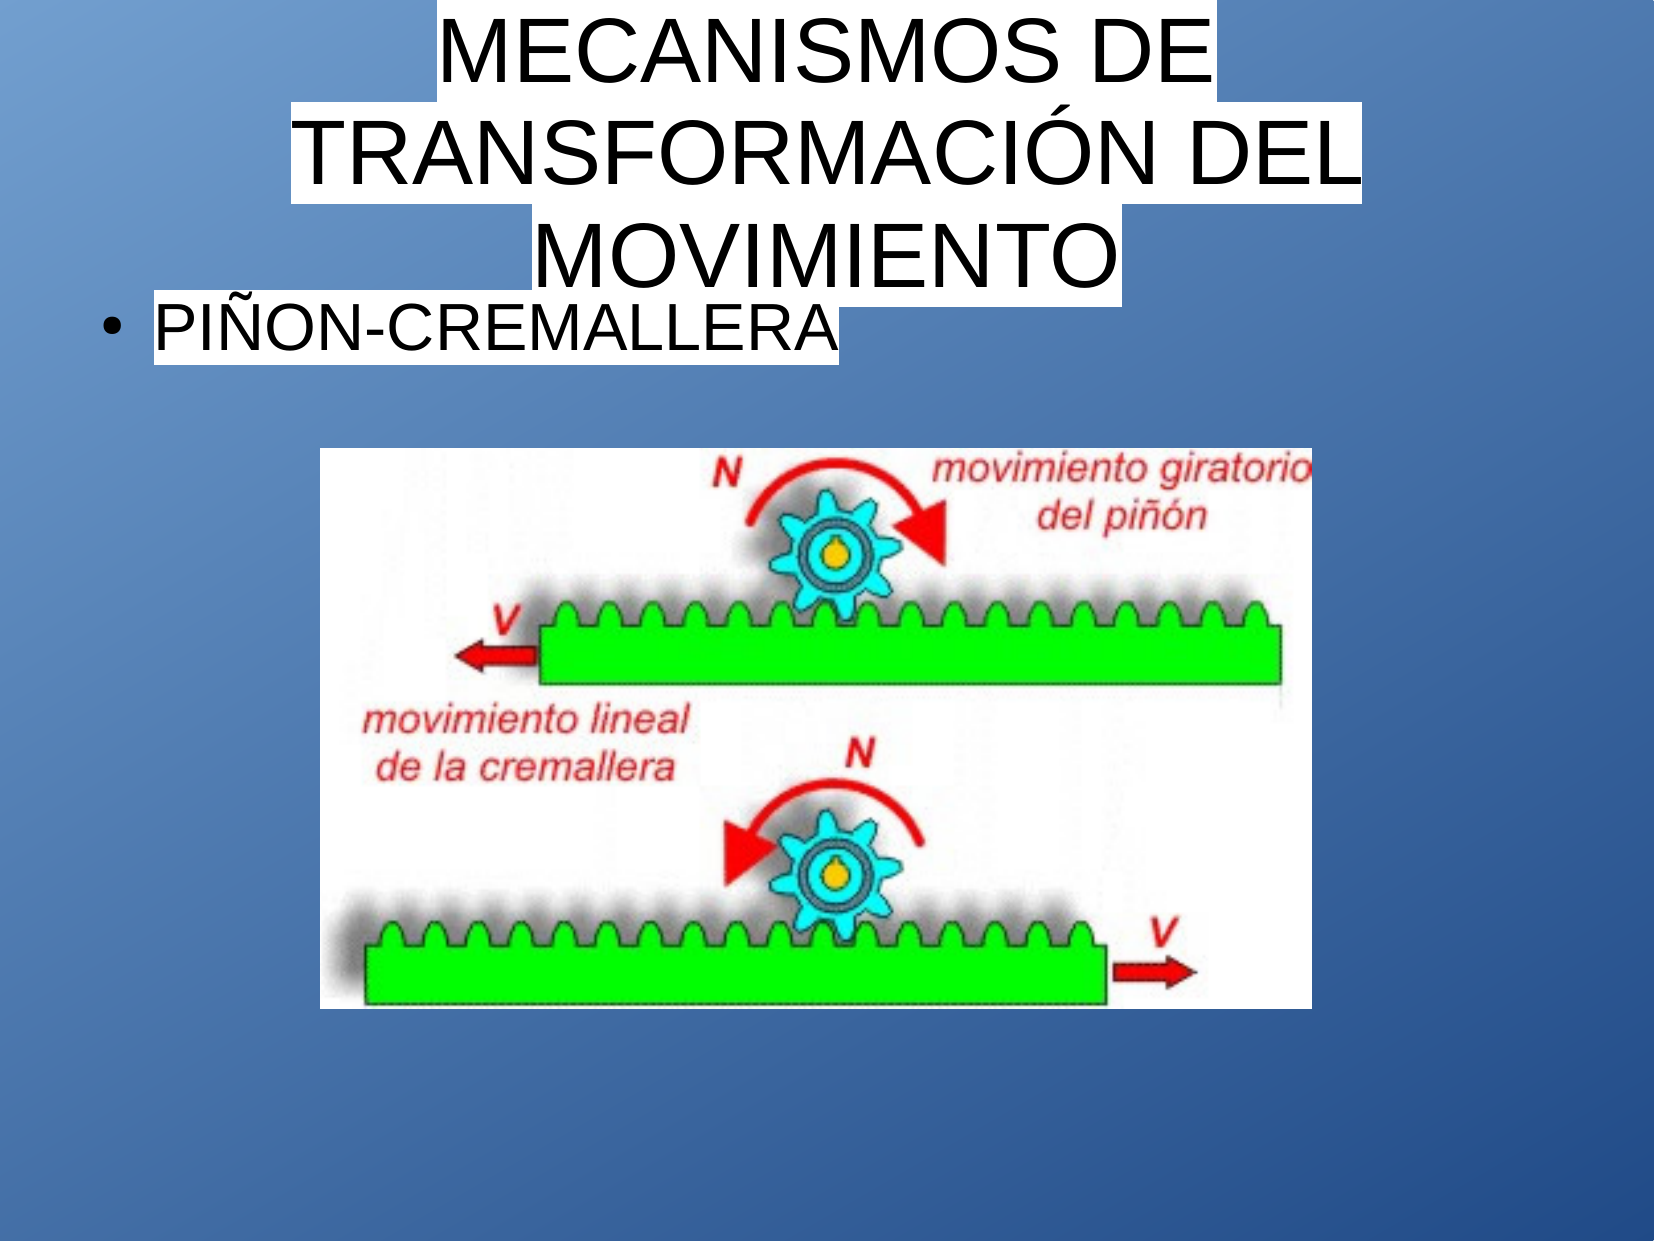

# MECANISMOS DE TRANSFORMACIÓN DEL MOVIMIENTO
PIÑON-CREMALLERA